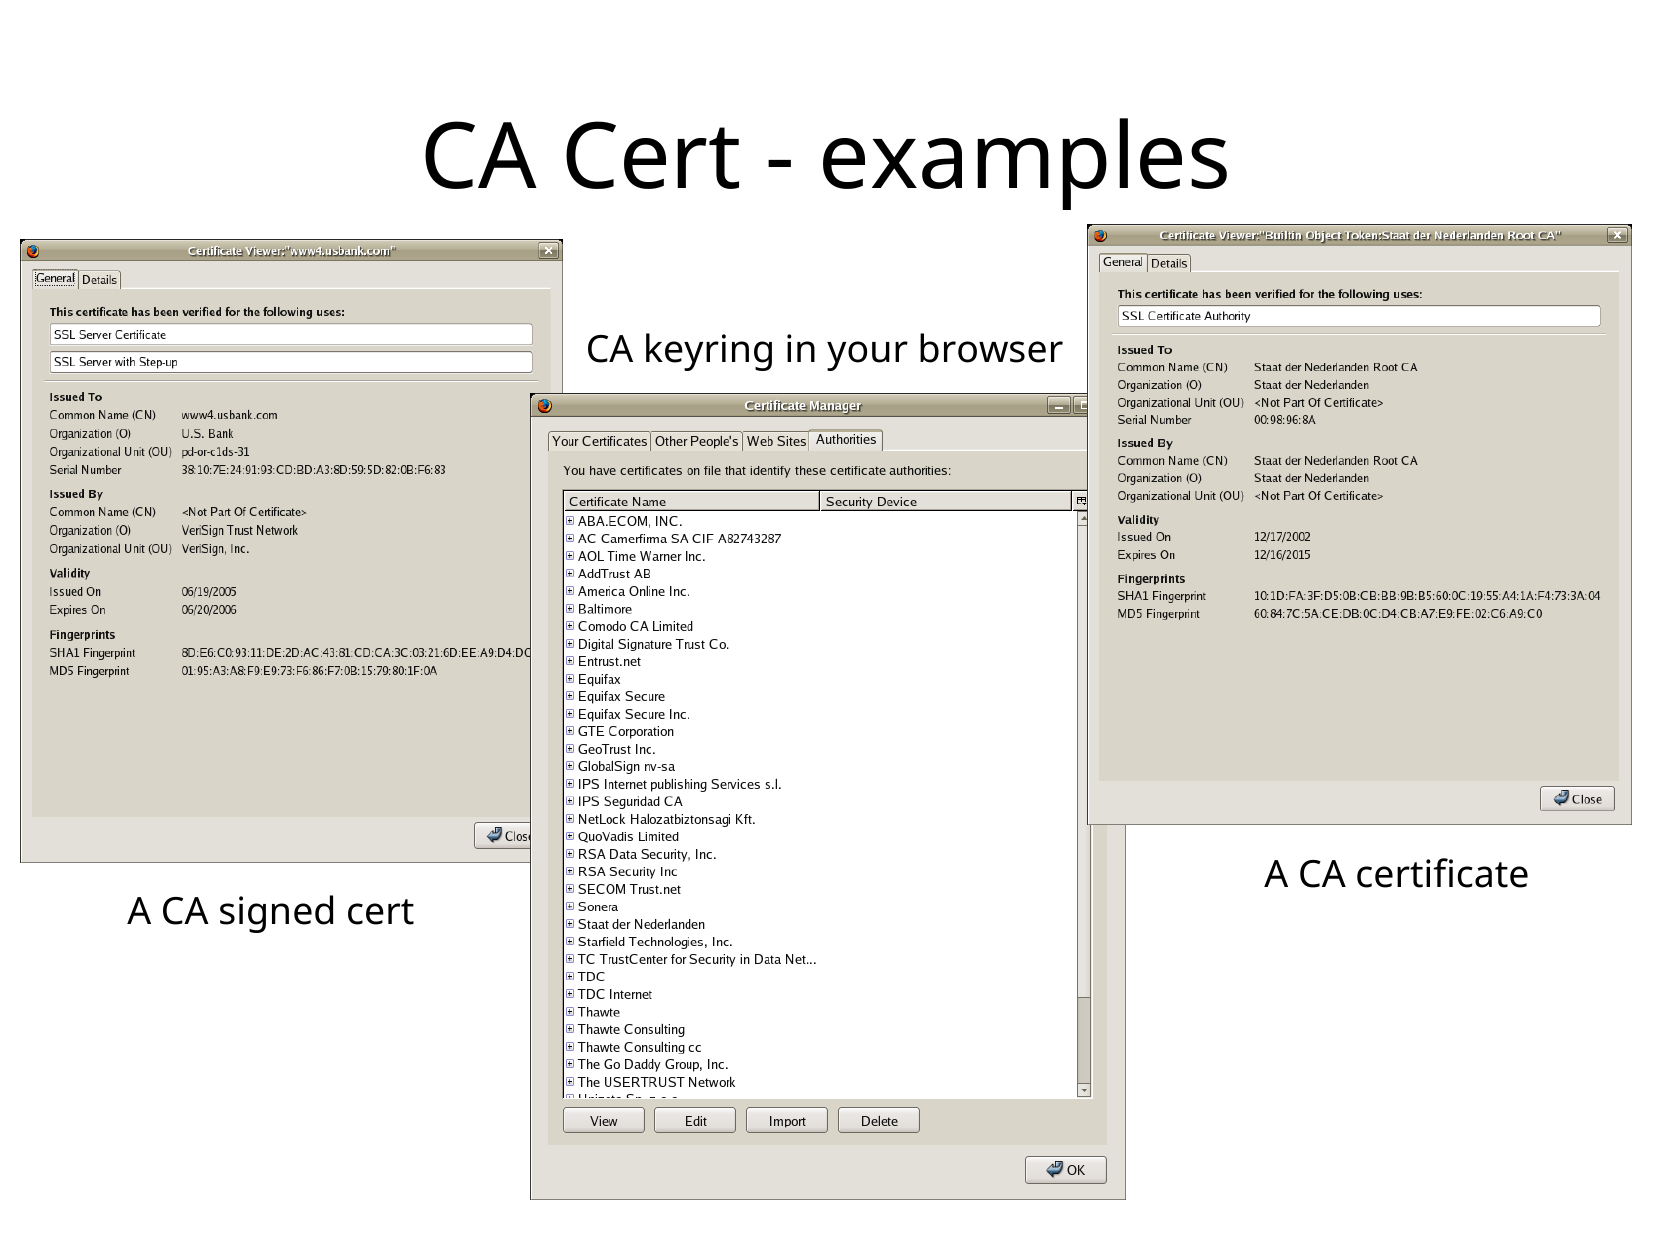

# CA Cert - examples
CA keyring in your browser
A CA certificate
A CA signed cert